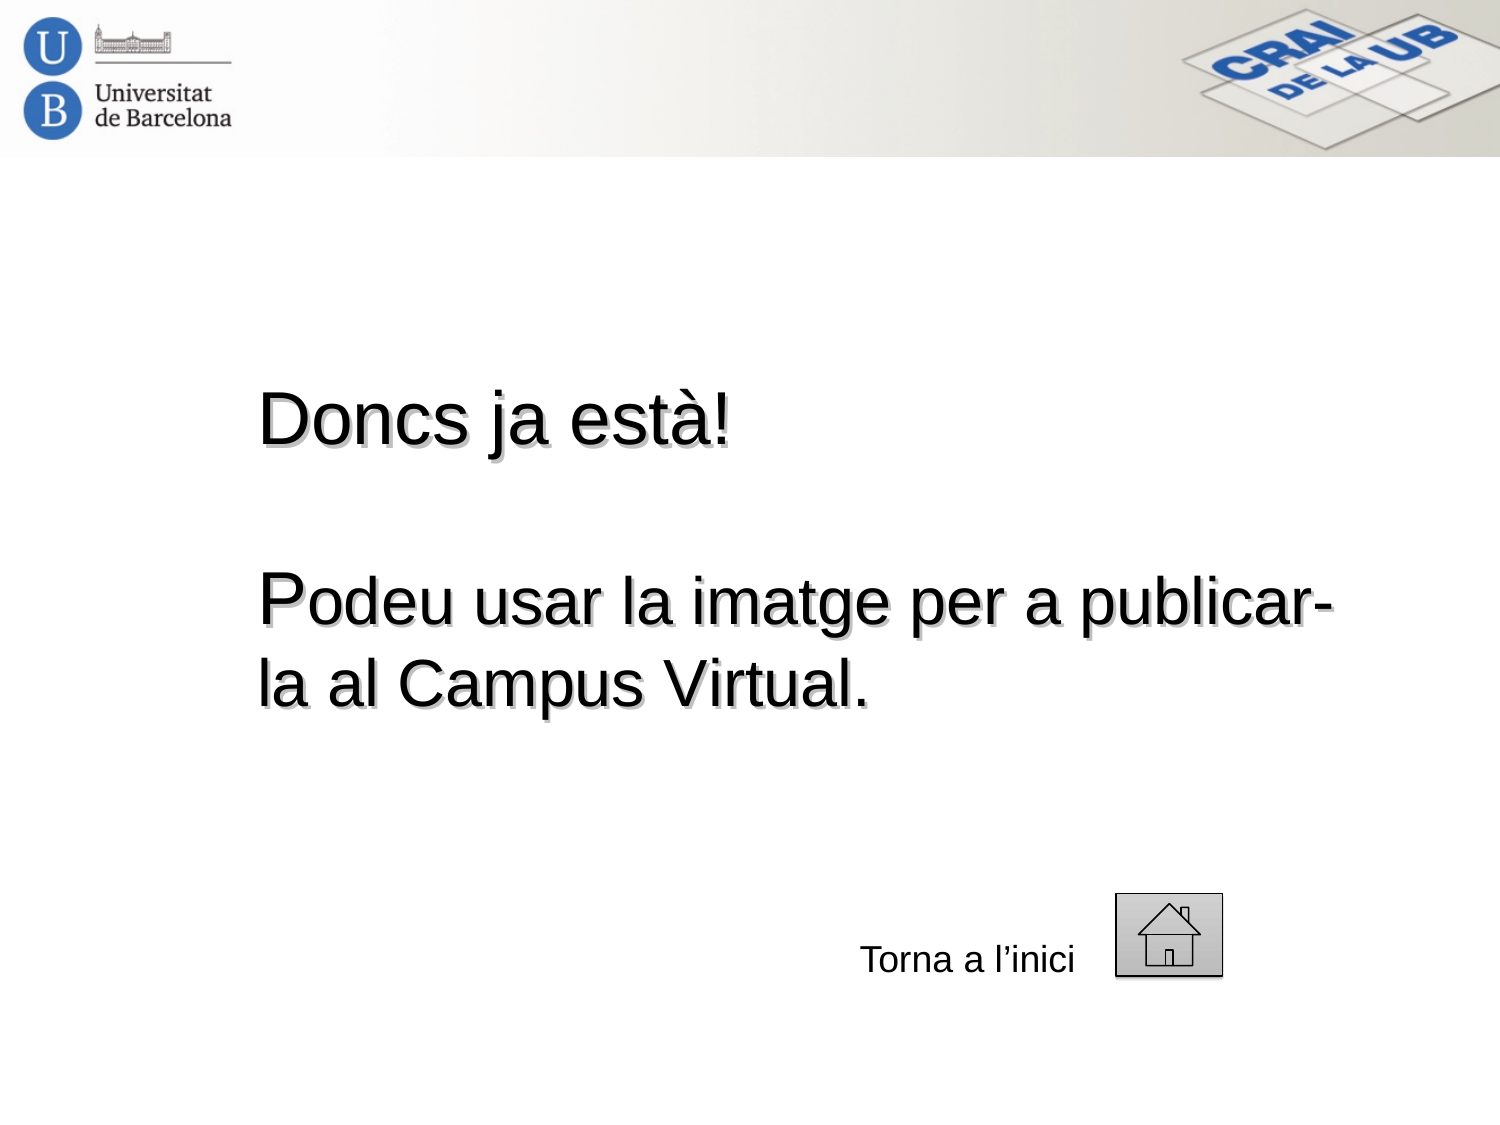

# Doncs ja està! Podeu usar la imatge per a publicar-la al Campus Virtual.
Torna a l’inici